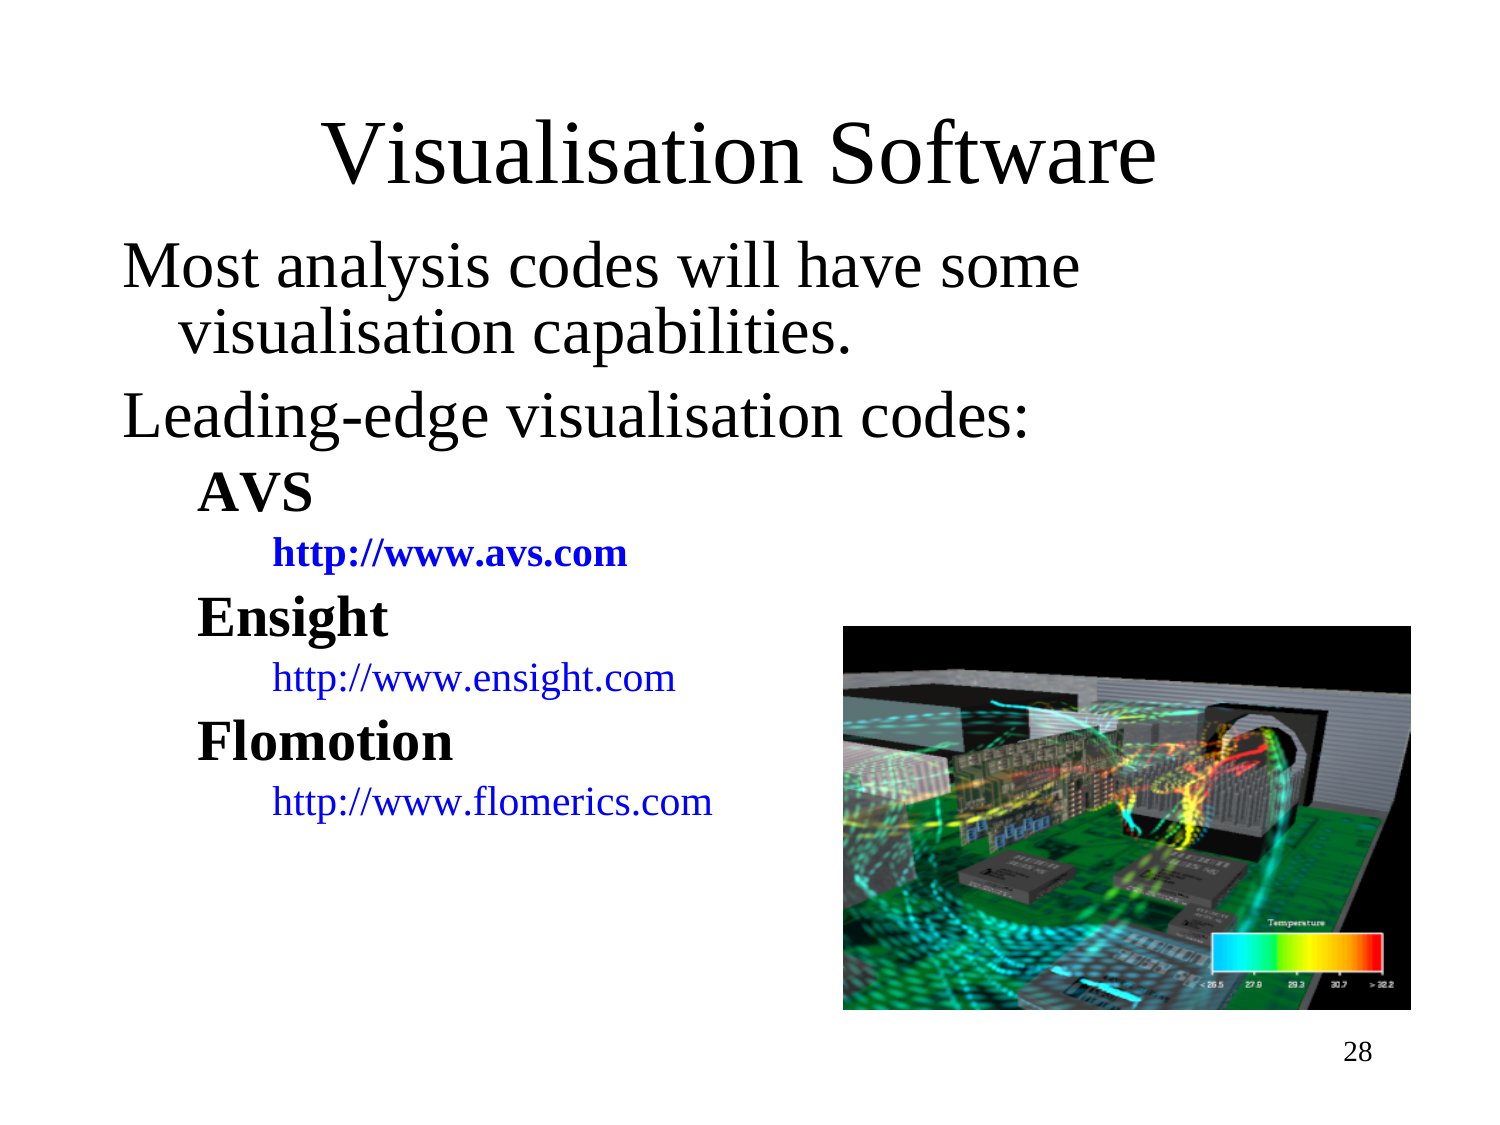

# Visualisation Software
Most analysis codes will have some visualisation capabilities.
Leading-edge visualisation codes:
AVS
http://www.avs.com
Ensight
http://www.ensight.com
Flomotion
http://www.flomerics.com